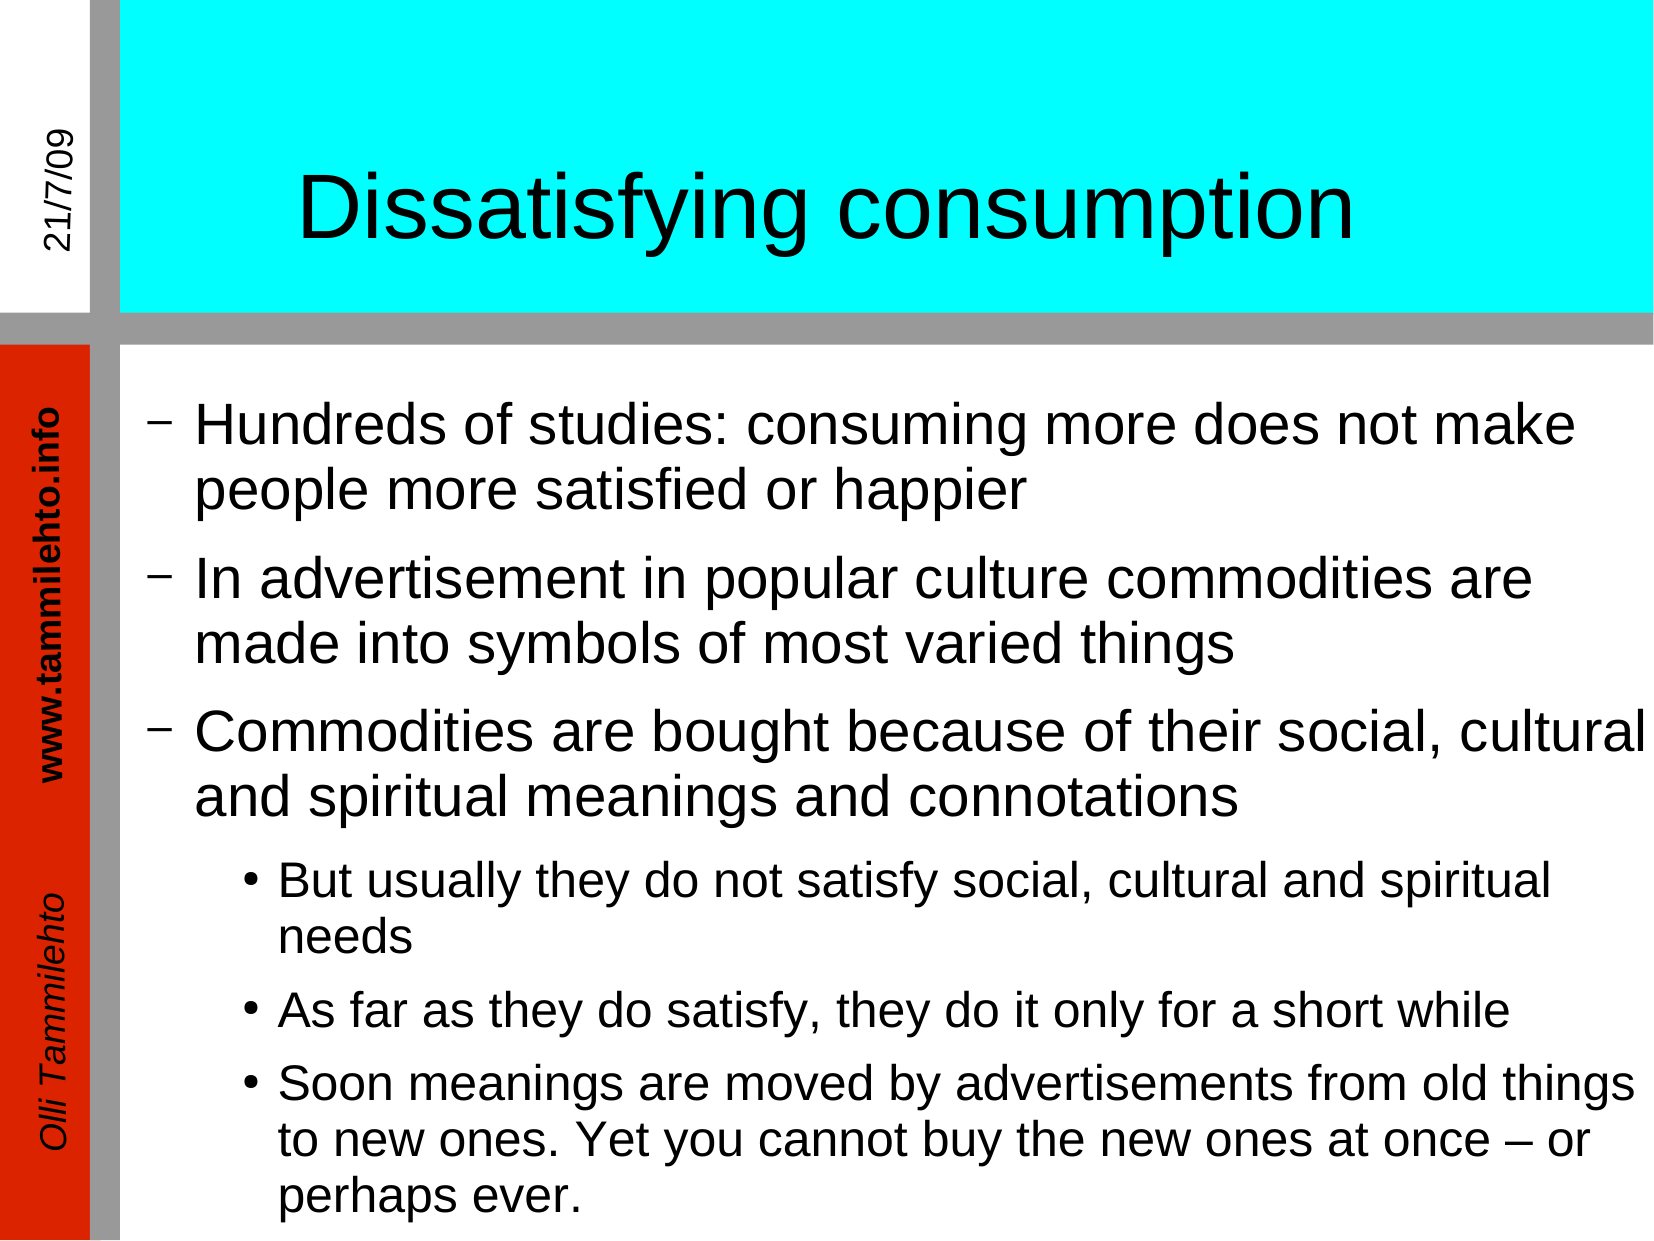

# Dissatisfying consumption
Hundreds of studies: consuming more does not make people more satisfied or happier
In advertisement in popular culture commodities are made into symbols of most varied things
Commodities are bought because of their social, cultural and spiritual meanings and connotations
But usually they do not satisfy social, cultural and spiritual needs
As far as they do satisfy, they do it only for a short while
Soon meanings are moved by advertisements from old things to new ones. Yet you cannot buy the new ones at once – or perhaps ever.